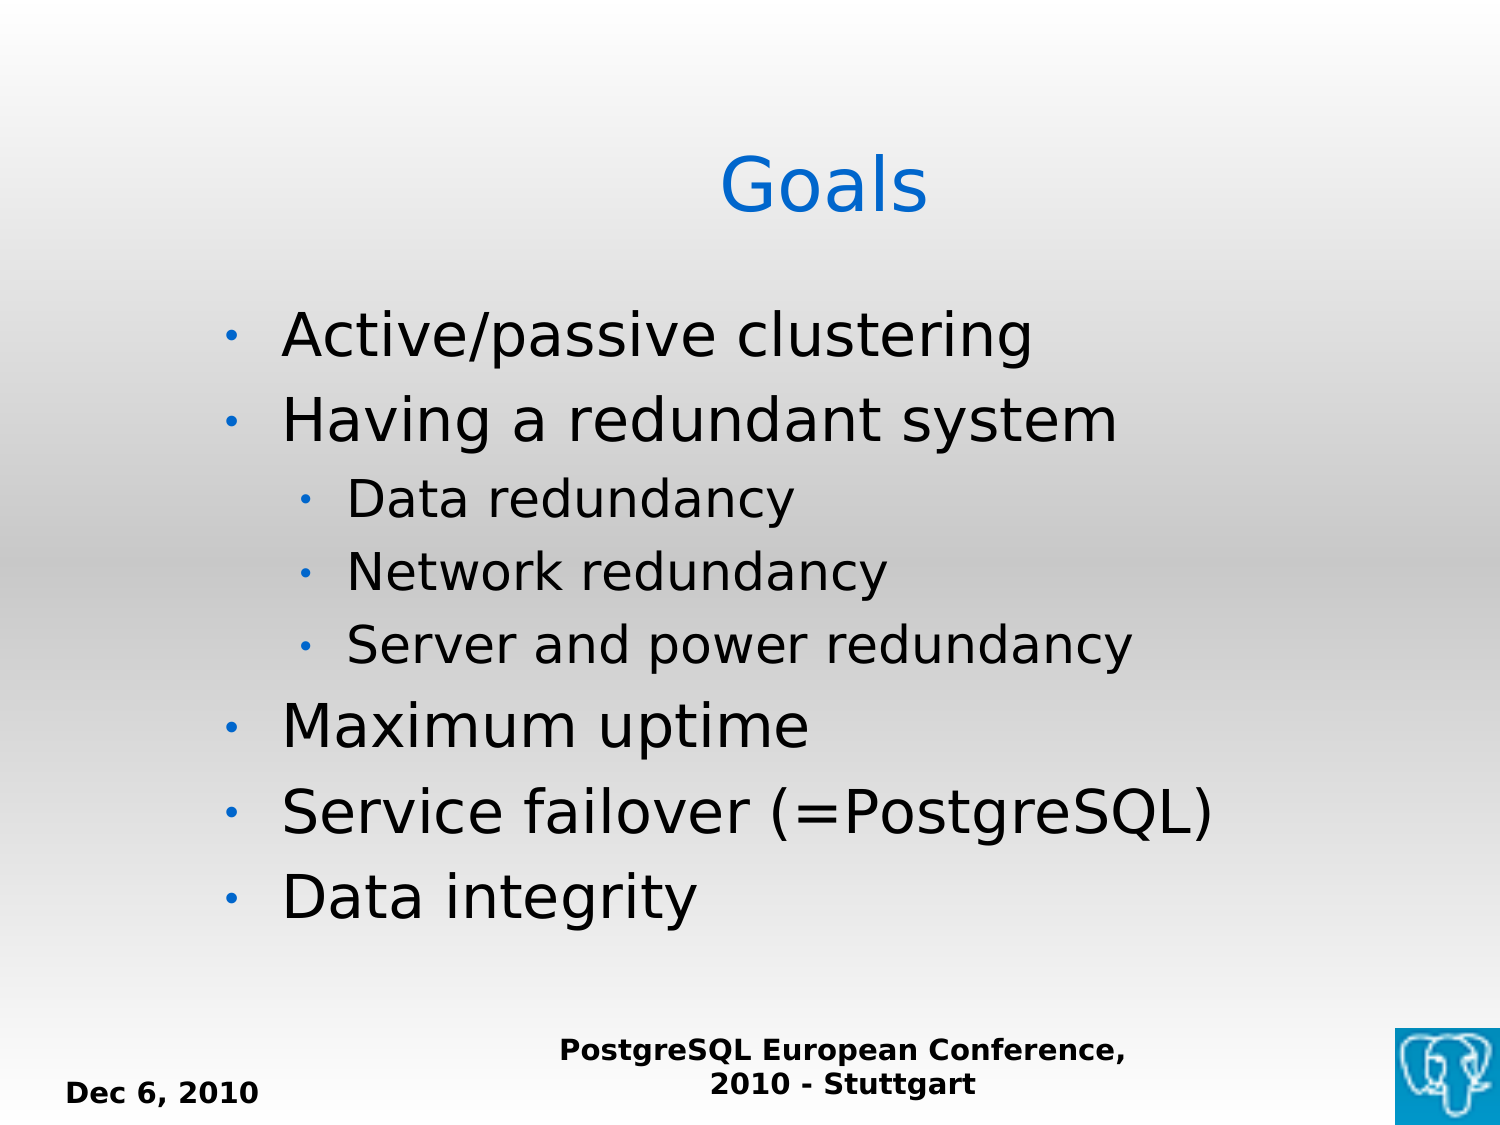

# Goals
Active/passive clustering
Having a redundant system
Data redundancy
Network redundancy
Server and power redundancy
Maximum uptime
Service failover (=PostgreSQL)
Data integrity